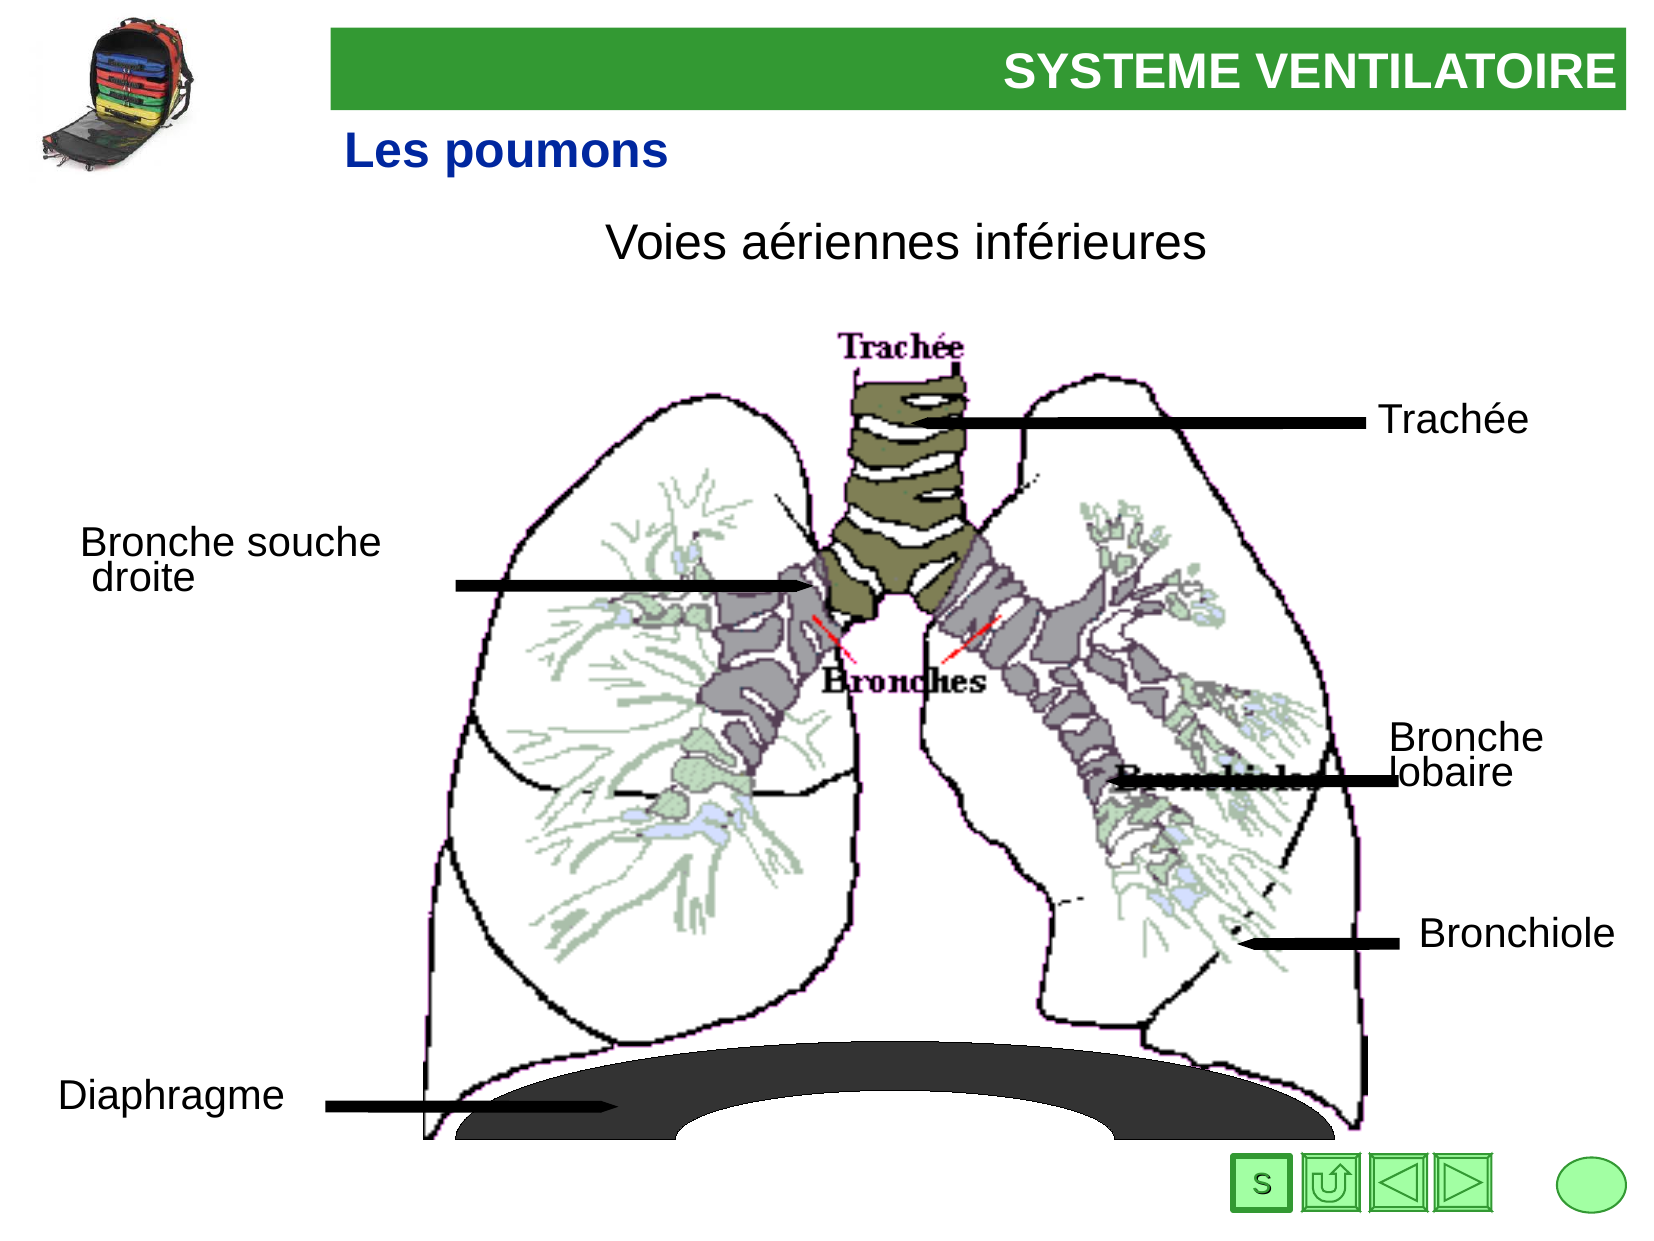

SYSTEME VENTILATOIRE
# Les poumons
Voies aériennes inférieures
Trachée
Bronche souche
 droite
Bronche lobaire
Bronchiole
Diaphragme